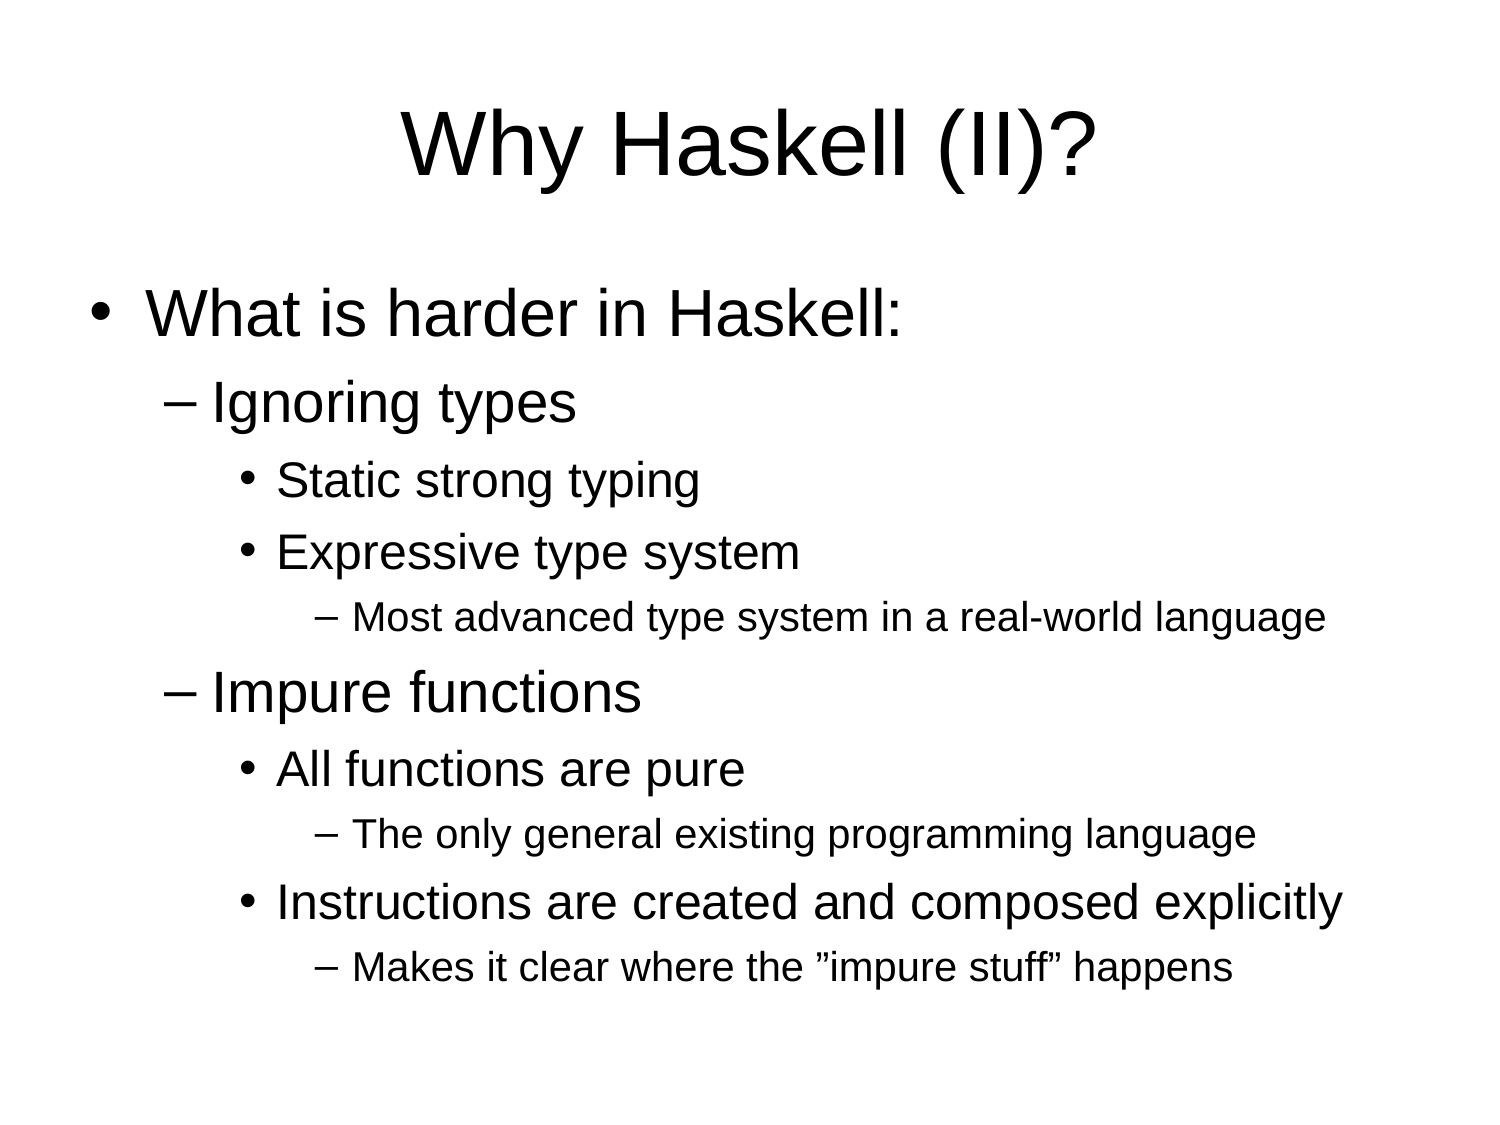

# Why Haskell (II)?
What is harder in Haskell:
Ignoring types
Static strong typing
Expressive type system
Most advanced type system in a real-world language
Impure functions
All functions are pure
The only general existing programming language
Instructions are created and composed explicitly
Makes it clear where the ”impure stuff” happens